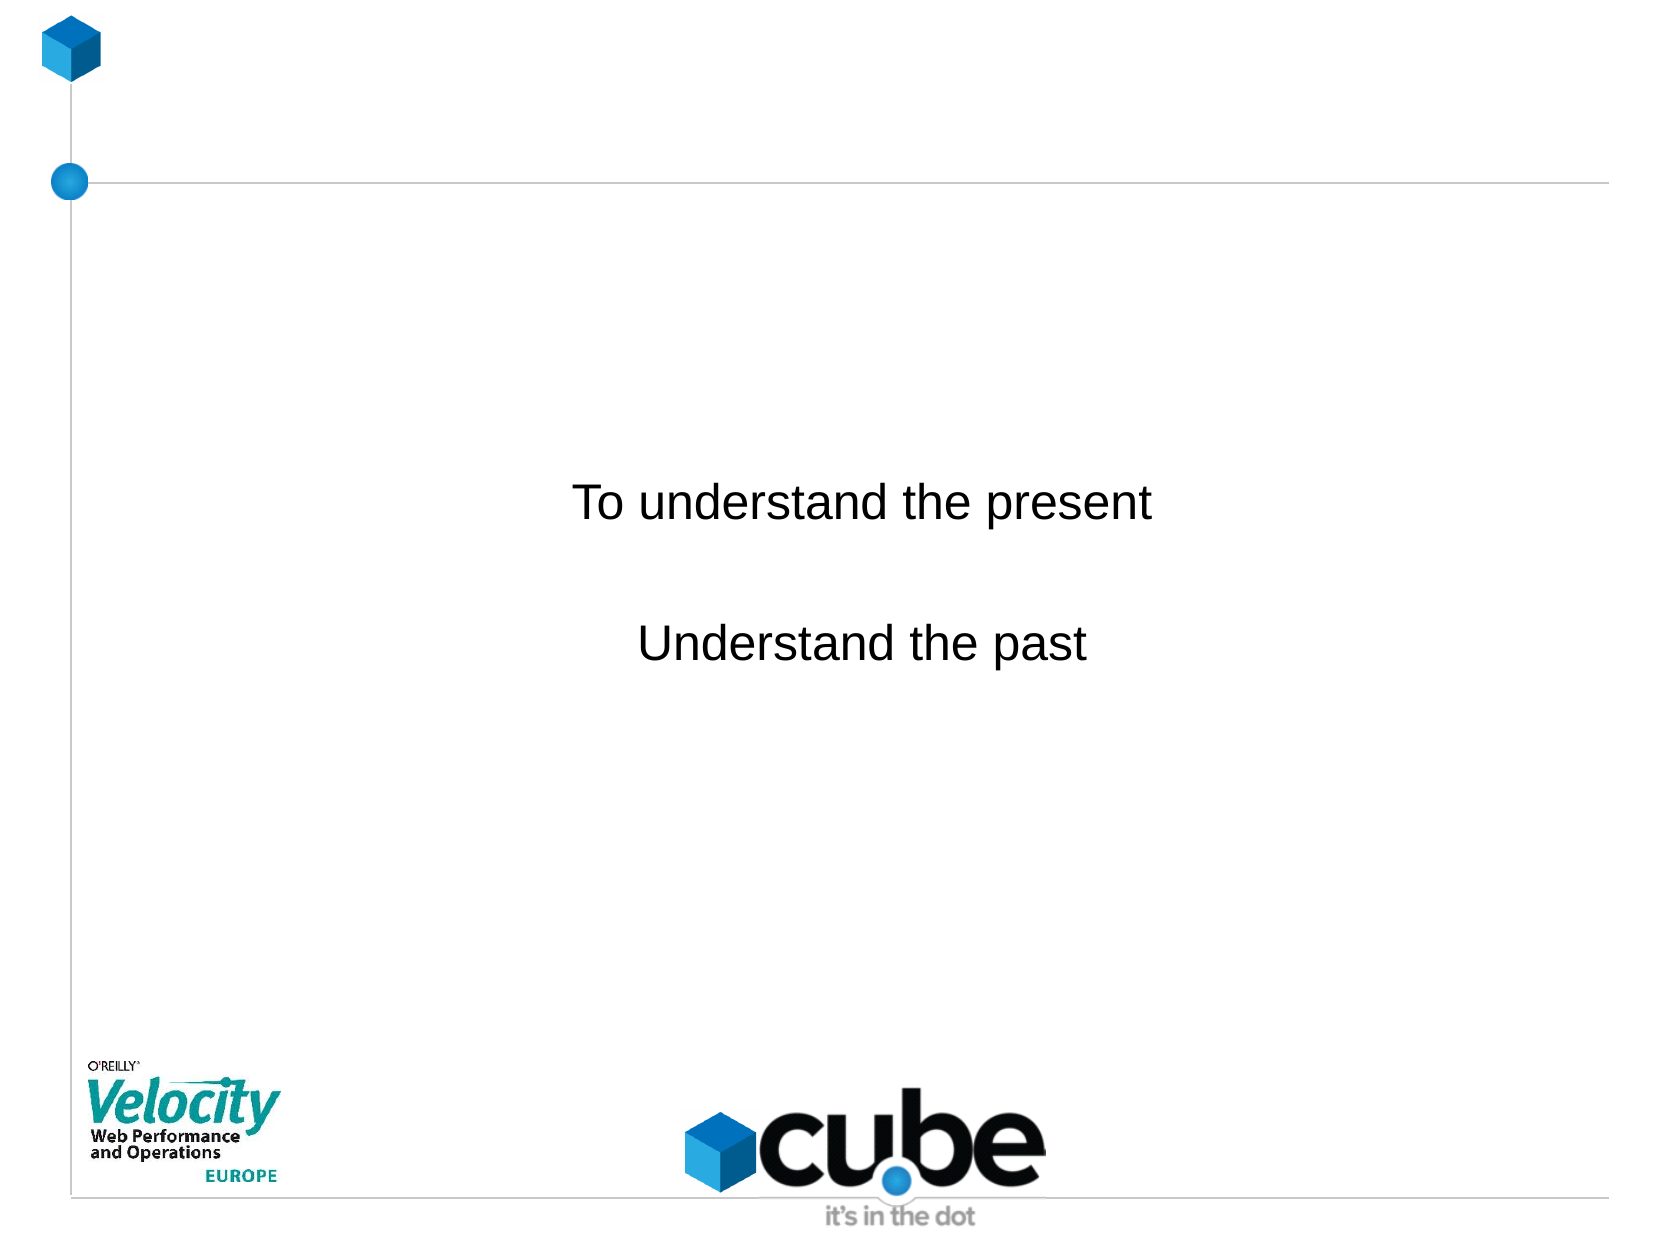

#
To understand the present
Understand the past